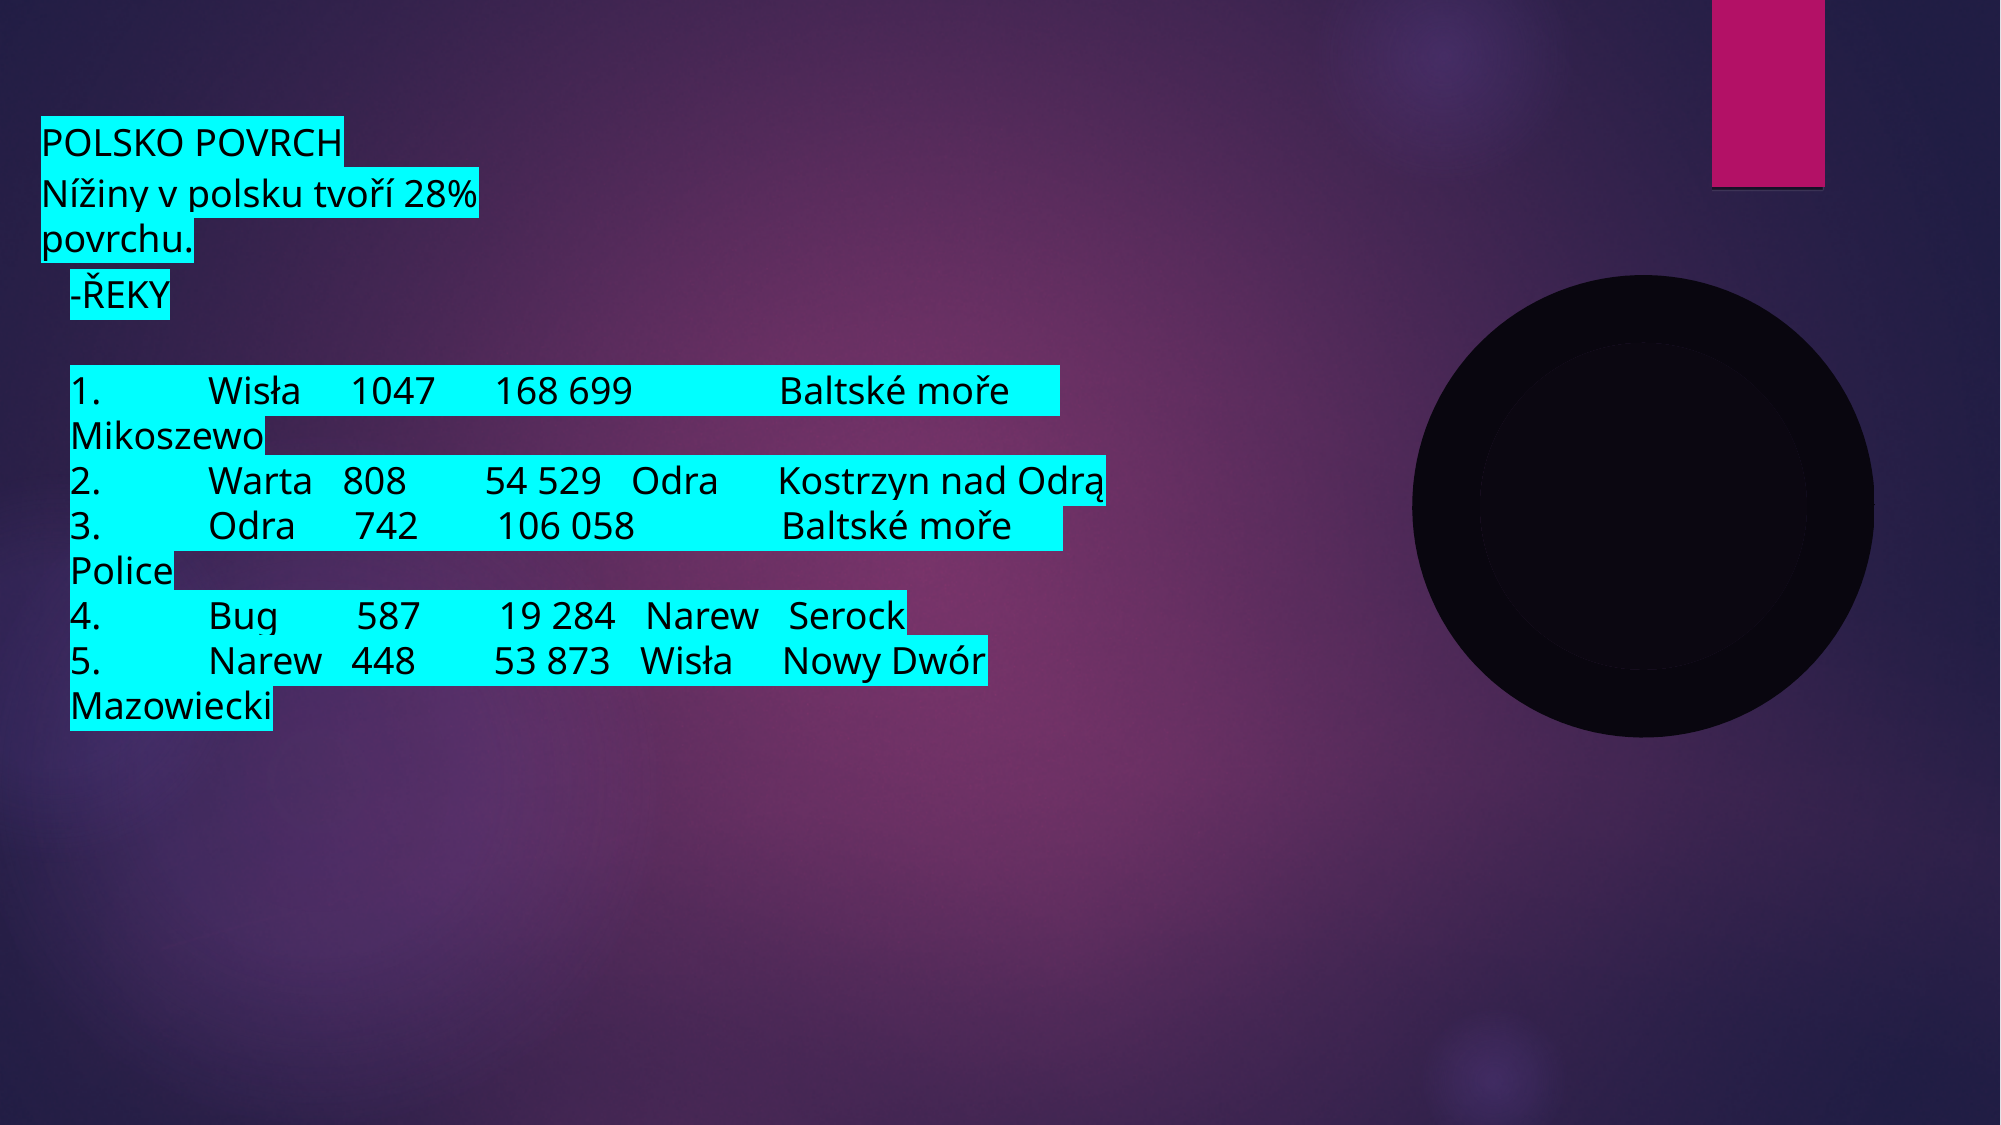

POLSKO POVRCH
Nížiny v polsku tvoří 28% povrchu.
-ŘEKY
1. Wisła 1047 168 699 Baltské moře Mikoszewo
2. Warta 808 54 529 Odra Kostrzyn nad Odrą
3. Odra 742 106 058 Baltské moře Police
4. Bug 587 19 284 Narew Serock
5. Narew 448 53 873 Wisła Nowy Dwór Mazowiecki